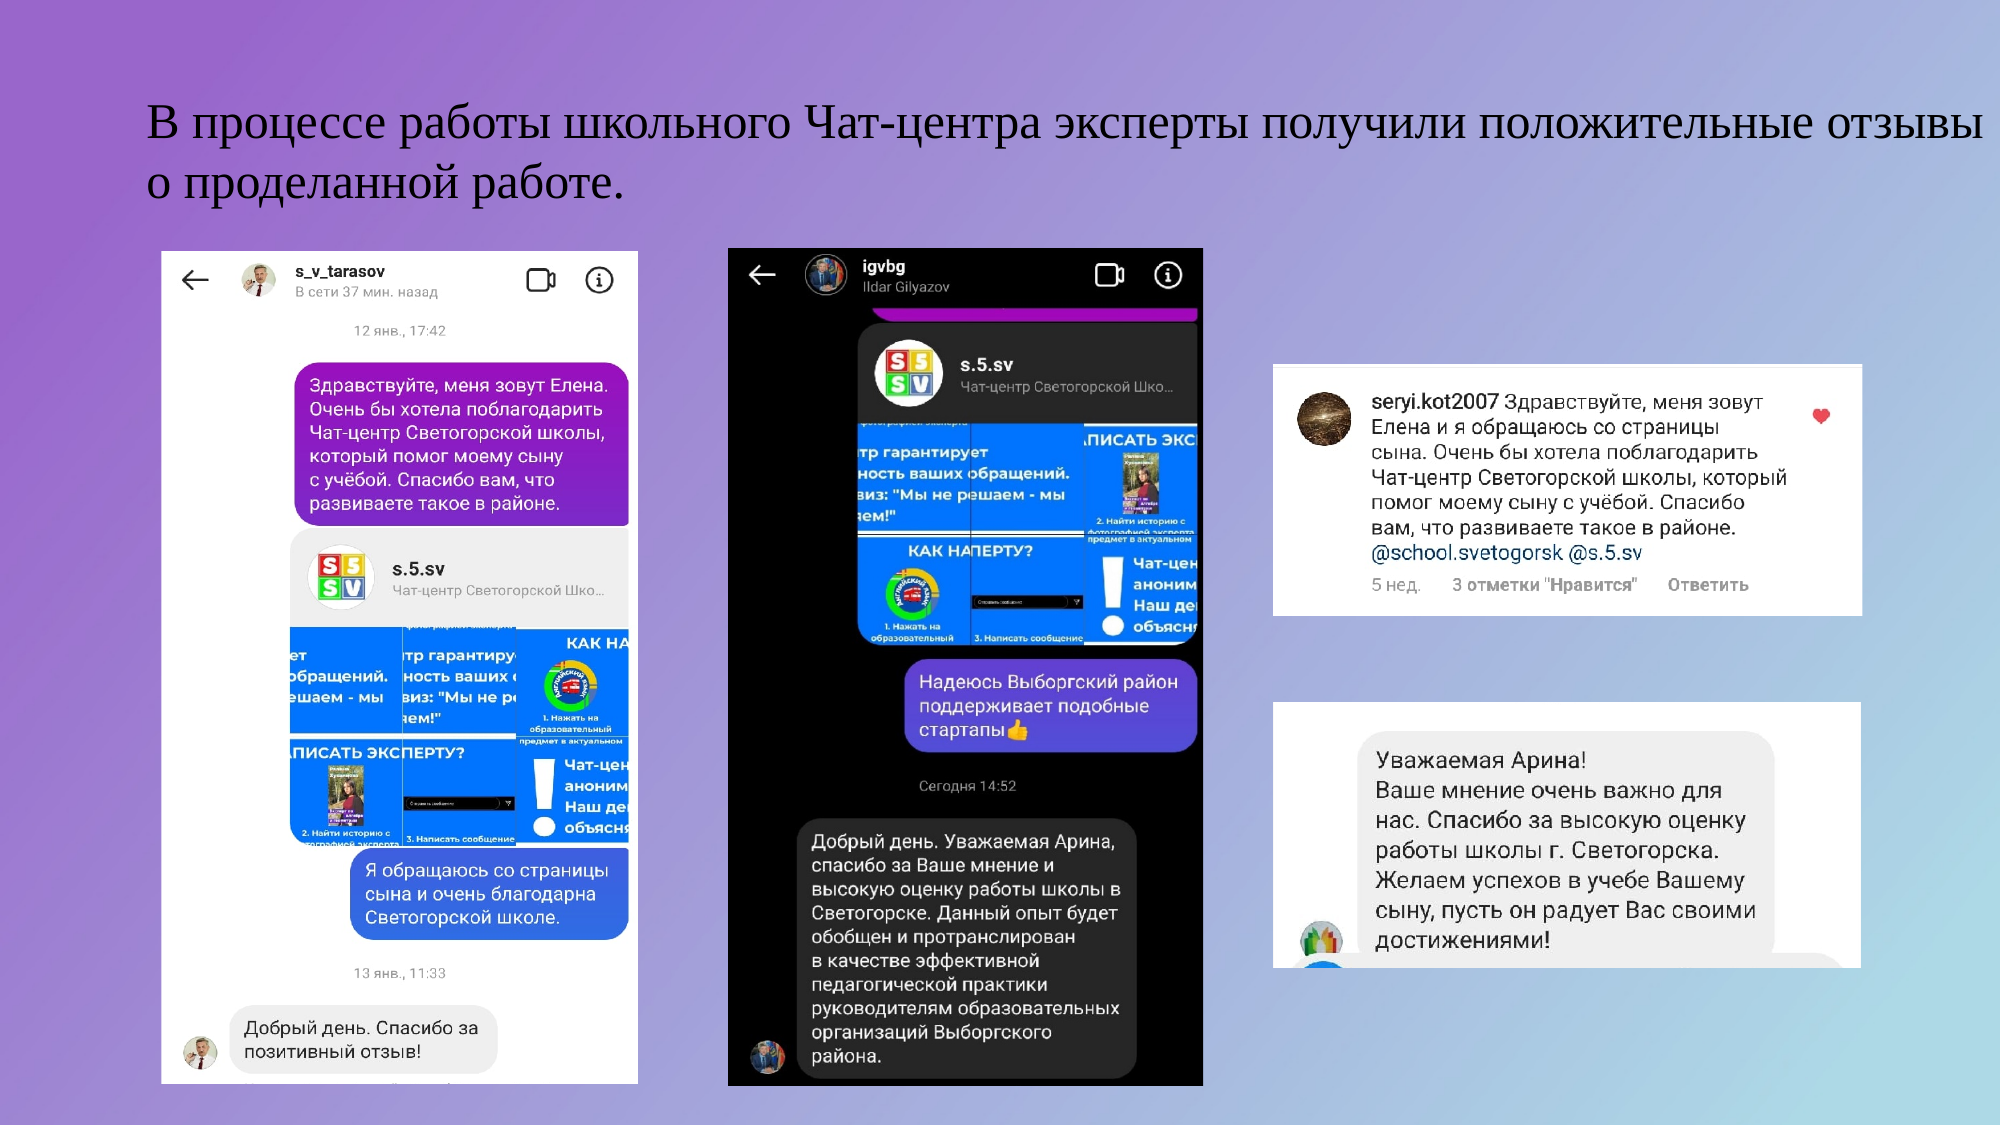

#
В процессе работы школьного Чат-центра эксперты получили положительные отзывы о проделанной работе.